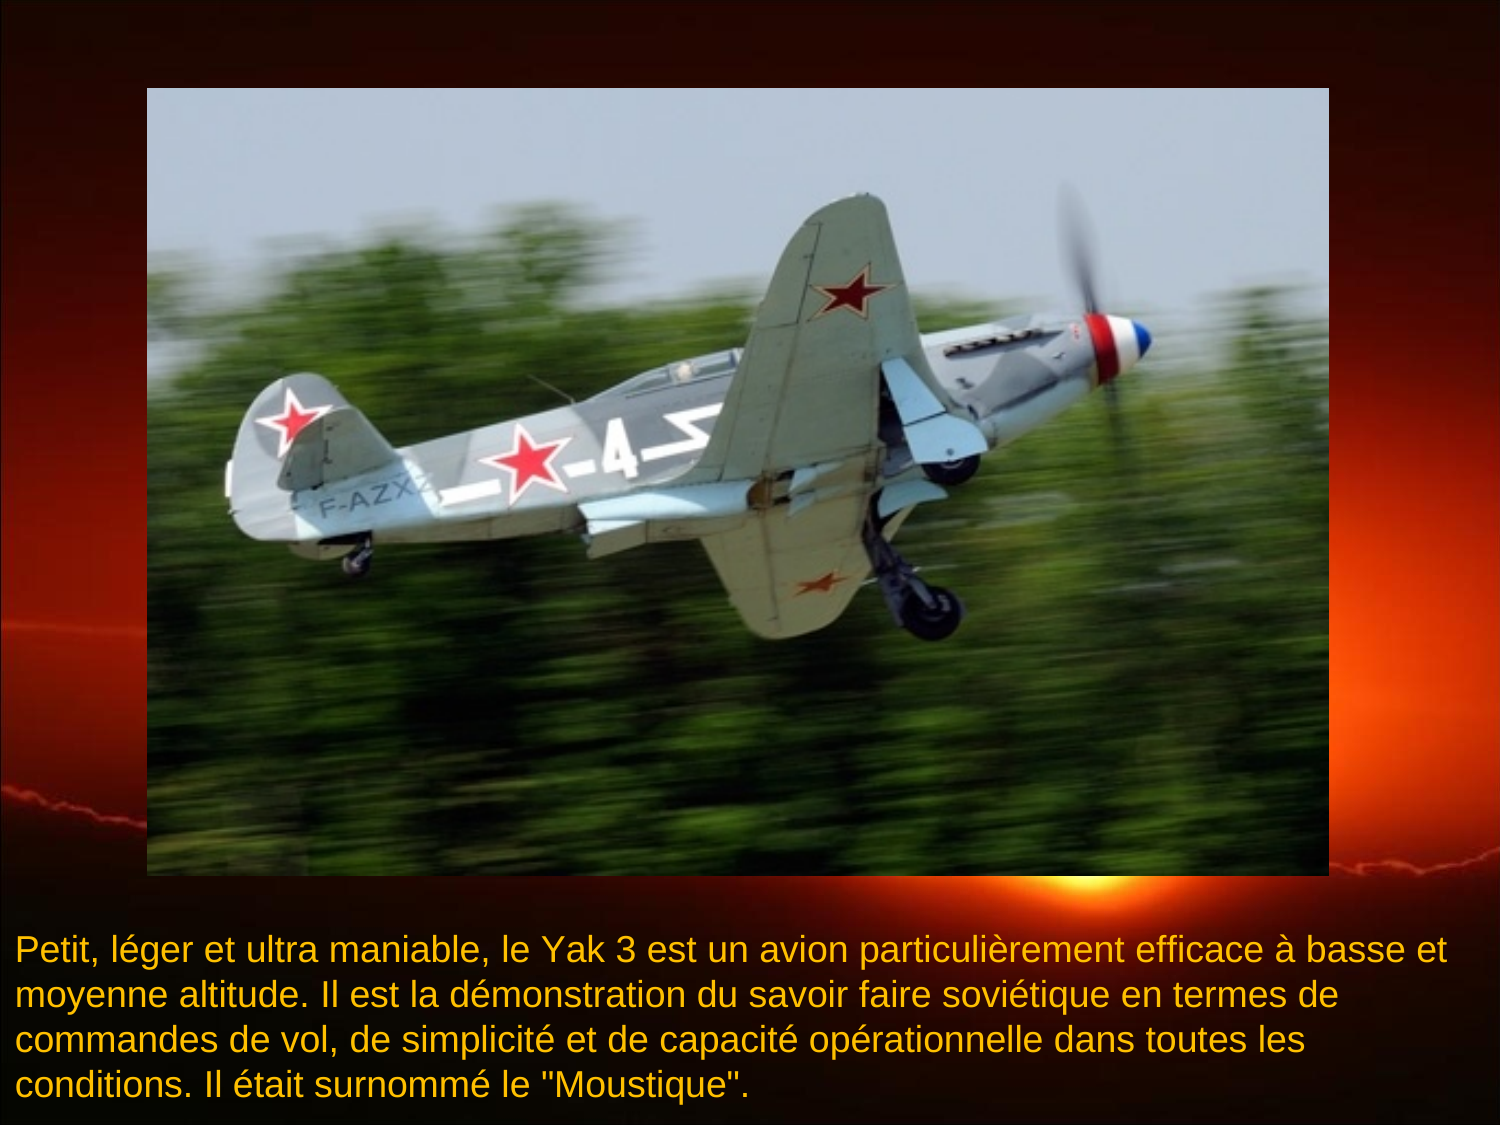

Petit, léger et ultra maniable, le Yak 3 est un avion particulièrement efficace à basse et moyenne altitude. Il est la démonstration du savoir faire soviétique en termes de commandes de vol, de simplicité et de capacité opérationnelle dans toutes les conditions. Il était surnommé le "Moustique".